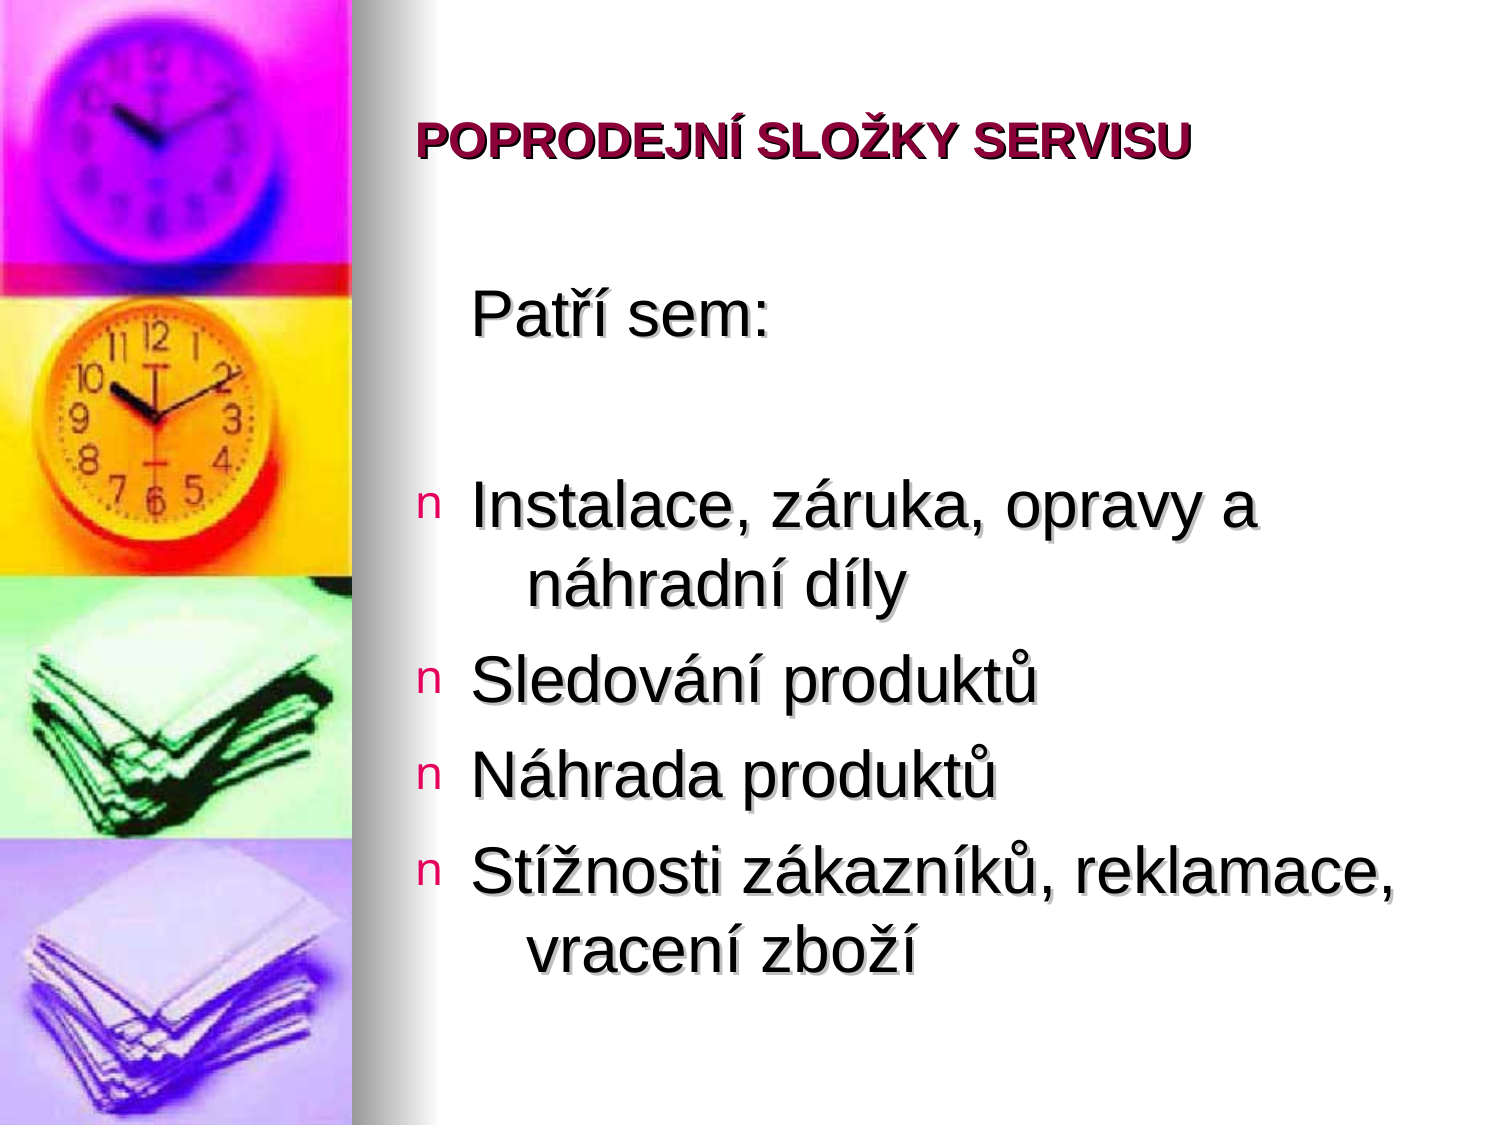

# POPRODEJNÍ SLOŽKY SERVISU
Patří sem:
Instalace, záruka, opravy a náhradní díly
Sledování produktů
Náhrada produktů
Stížnosti zákazníků, reklamace, vracení zboží